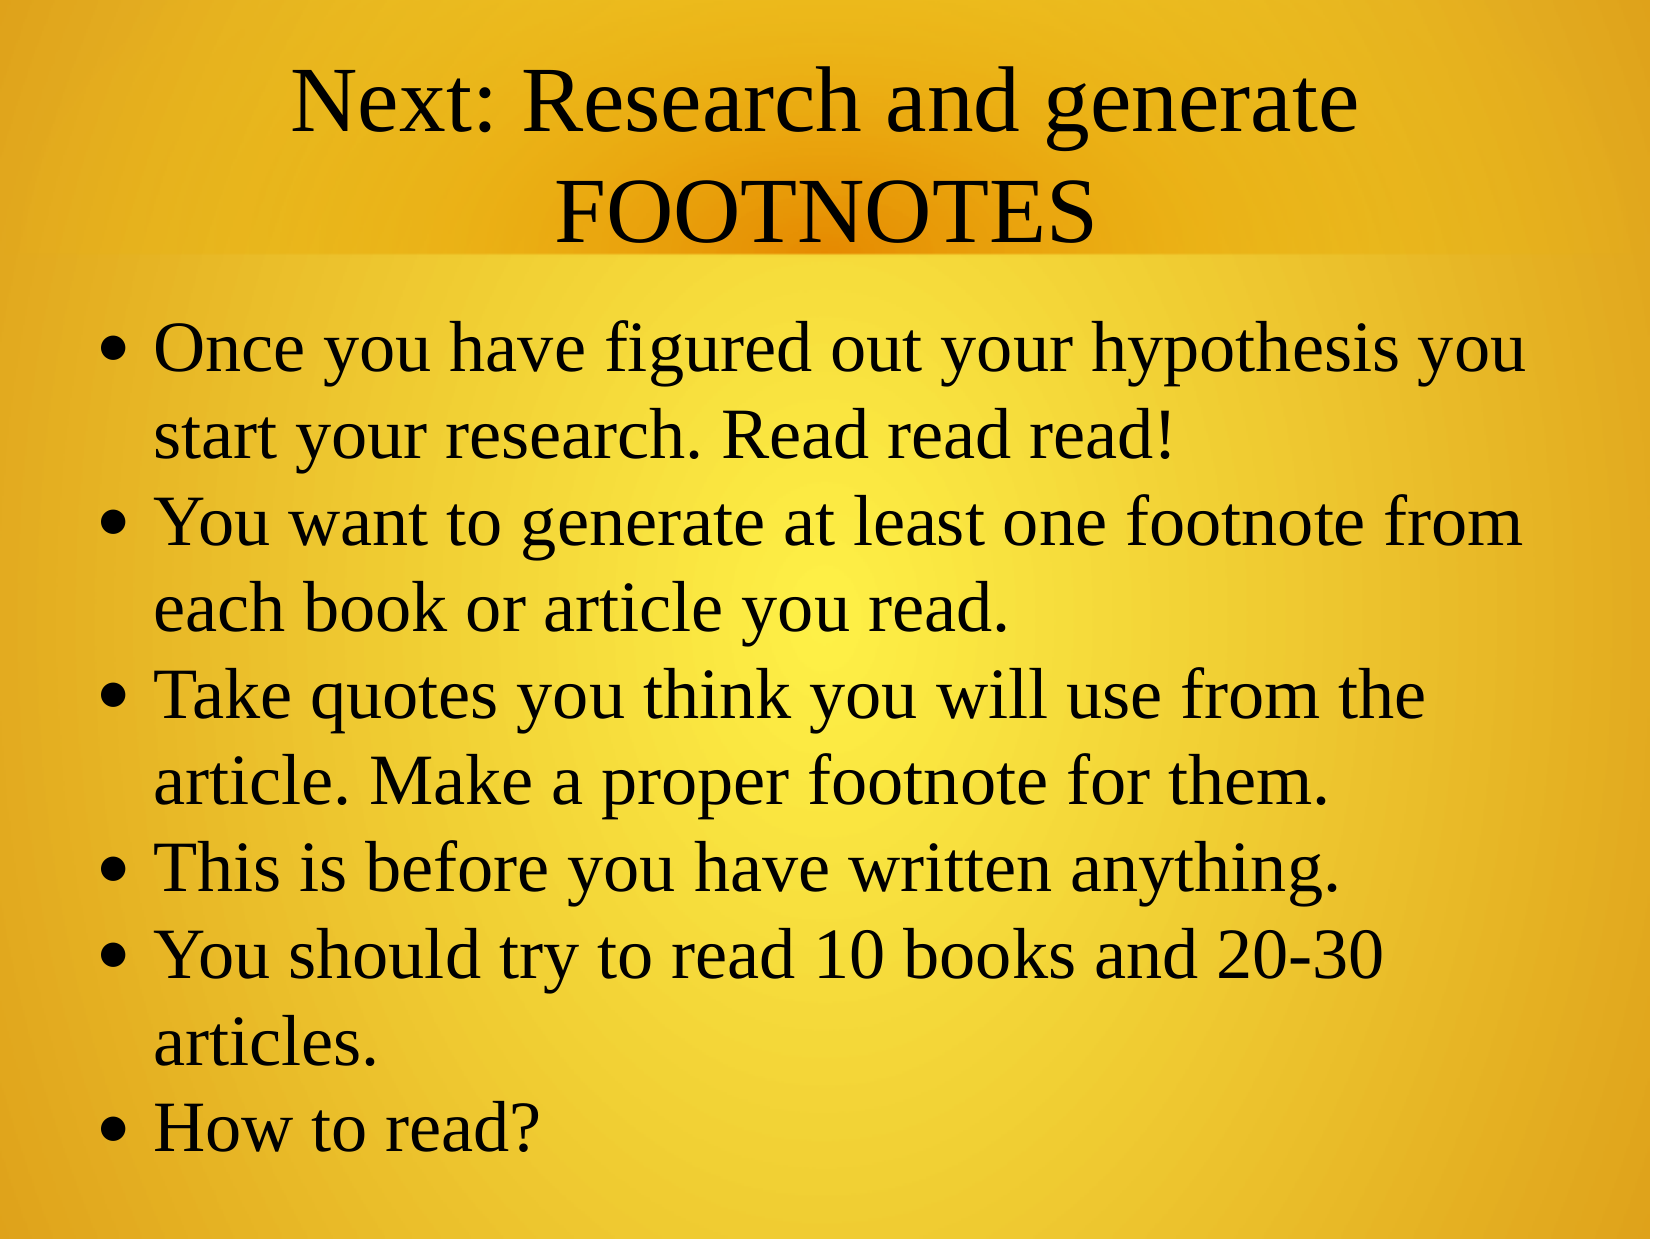

Next: Research and generate FOOTNOTES
Once you have figured out your hypothesis you start your research. Read read read!
You want to generate at least one footnote from each book or article you read.
Take quotes you think you will use from the article. Make a proper footnote for them.
This is before you have written anything.
You should try to read 10 books and 20-30 articles.
How to read?